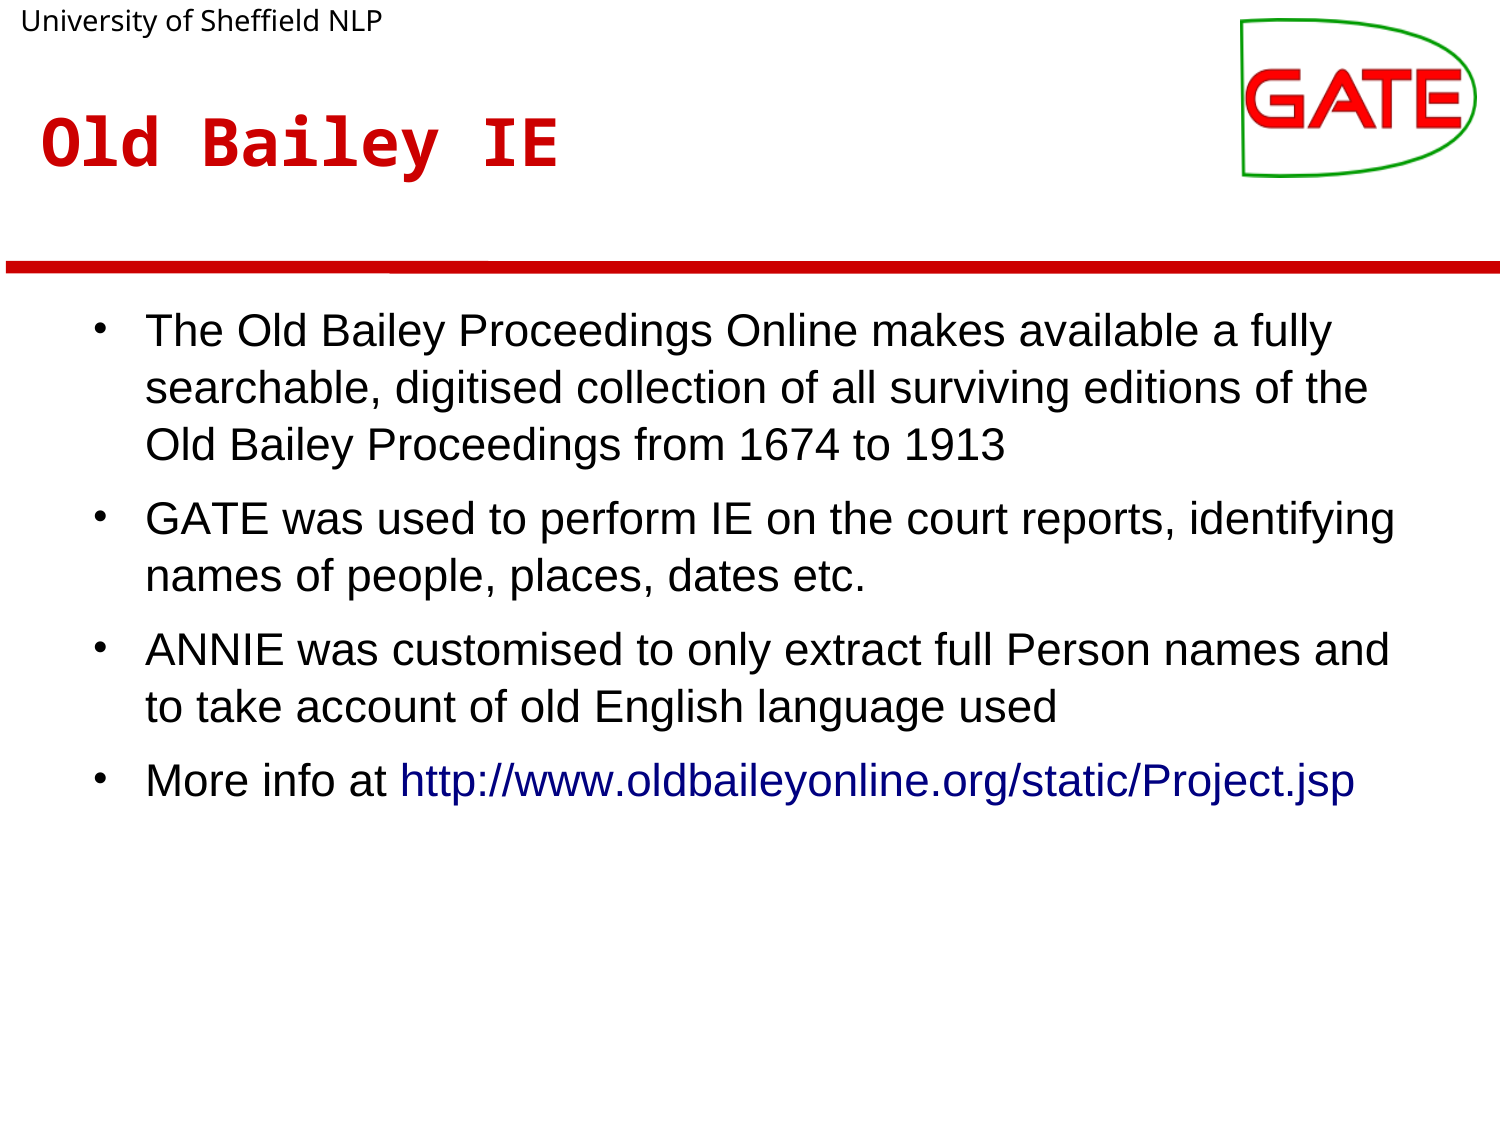

# Old Bailey IE
The Old Bailey Proceedings Online makes available a fully searchable, digitised collection of all surviving editions of the Old Bailey Proceedings from 1674 to 1913
GATE was used to perform IE on the court reports, identifying names of people, places, dates etc.
ANNIE was customised to only extract full Person names and to take account of old English language used
More info at http://www.oldbaileyonline.org/static/Project.jsp